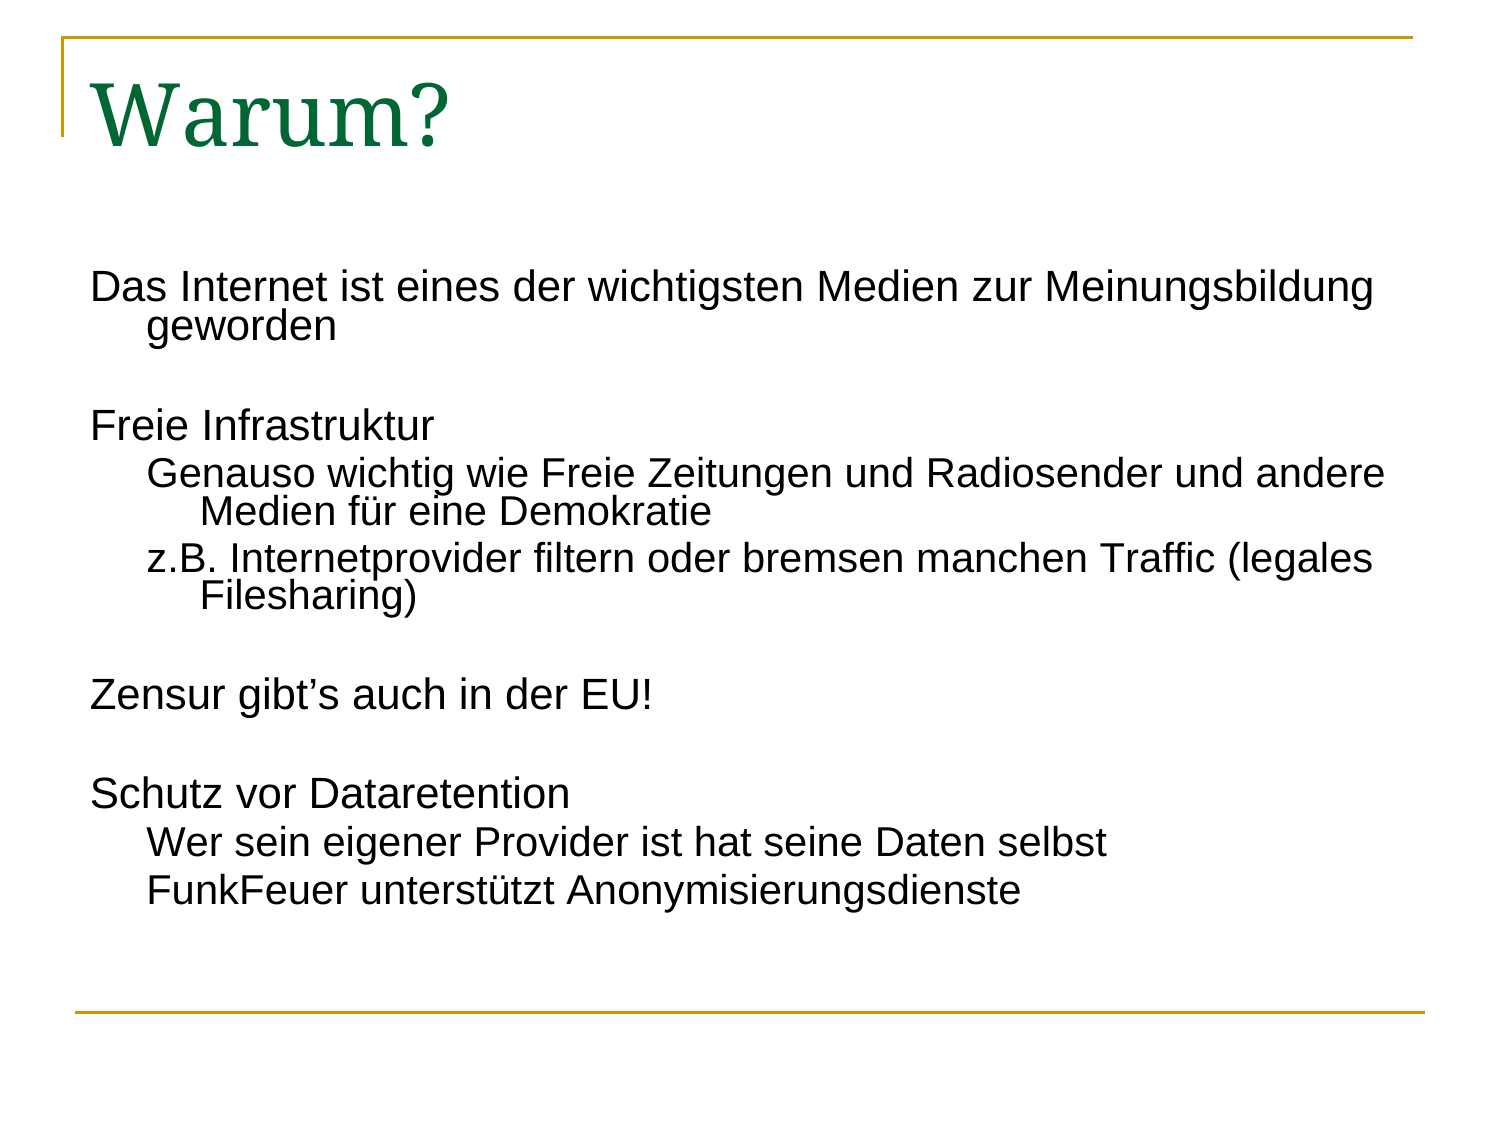

# Warum?
Das Internet ist eines der wichtigsten Medien zur Meinungsbildung geworden
Freie Infrastruktur
Genauso wichtig wie Freie Zeitungen und Radiosender und andere Medien für eine Demokratie
z.B. Internetprovider filtern oder bremsen manchen Traffic (legales Filesharing)
Zensur gibt’s auch in der EU!
Schutz vor Dataretention
Wer sein eigener Provider ist hat seine Daten selbst
FunkFeuer unterstützt Anonymisierungsdienste